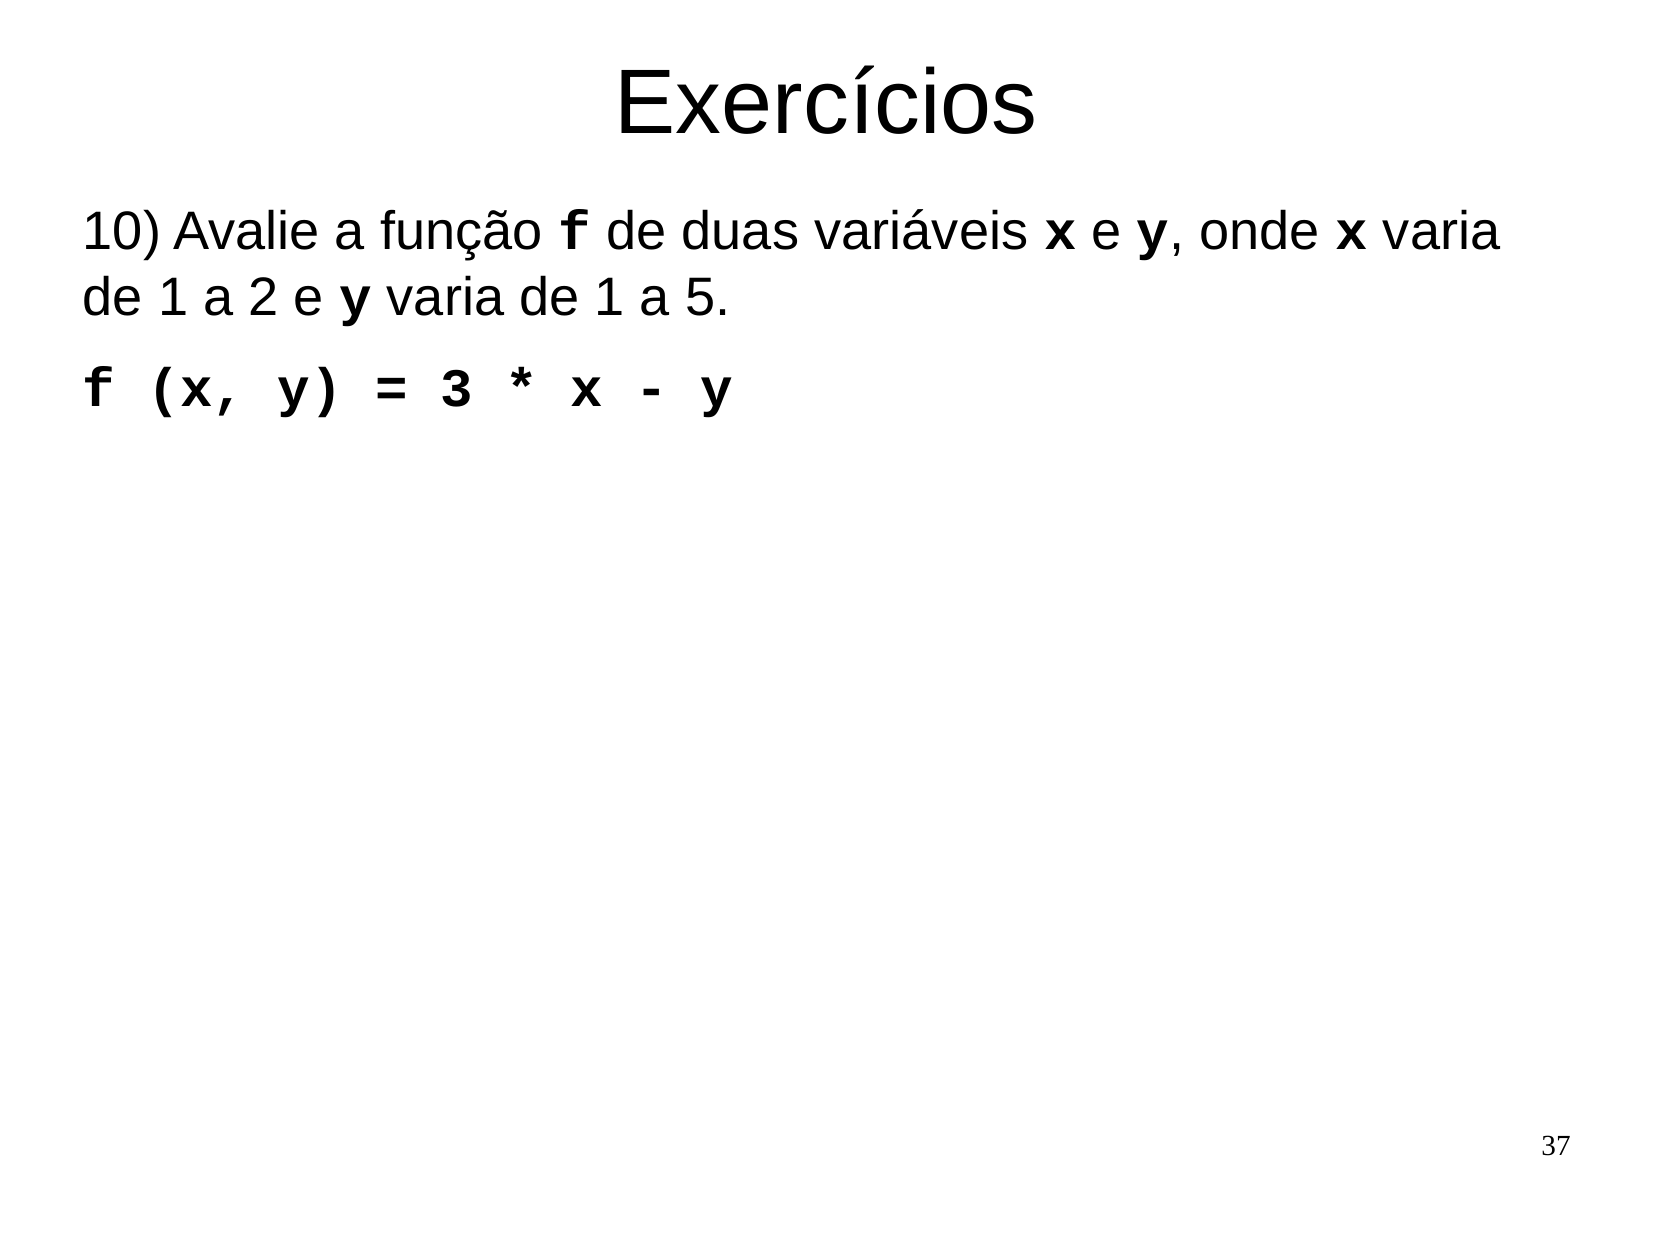

# Exercícios
10) Avalie a função f de duas variáveis x e y, onde x varia de 1 a 2 e y varia de 1 a 5.
f (x, y) = 3 * x - y
37